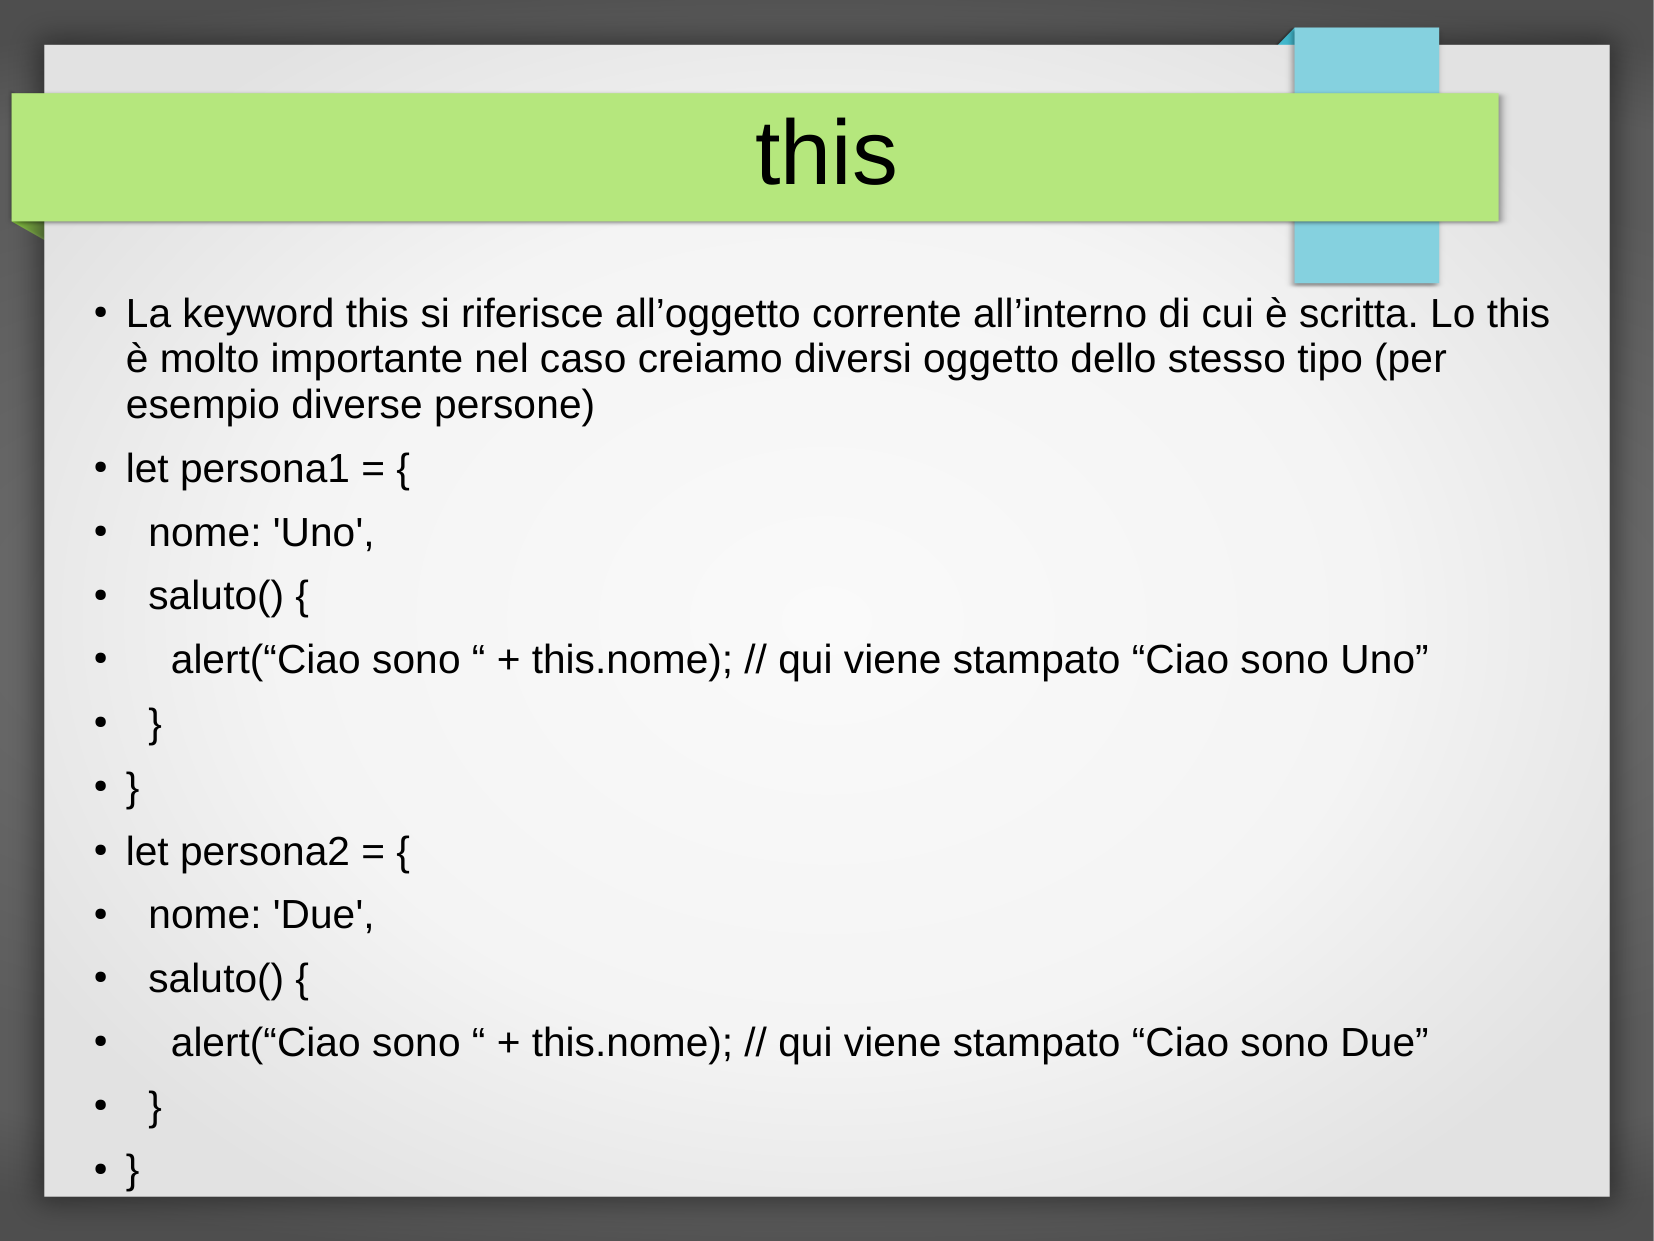

# this
La keyword this si riferisce all’oggetto corrente all’interno di cui è scritta. Lo this è molto importante nel caso creiamo diversi oggetto dello stesso tipo (per esempio diverse persone)
let persona1 = {
 nome: 'Uno',
 saluto() {
 alert(“Ciao sono “ + this.nome); // qui viene stampato “Ciao sono Uno”
 }
}
let persona2 = {
 nome: 'Due',
 saluto() {
 alert(“Ciao sono “ + this.nome); // qui viene stampato “Ciao sono Due”
 }
}